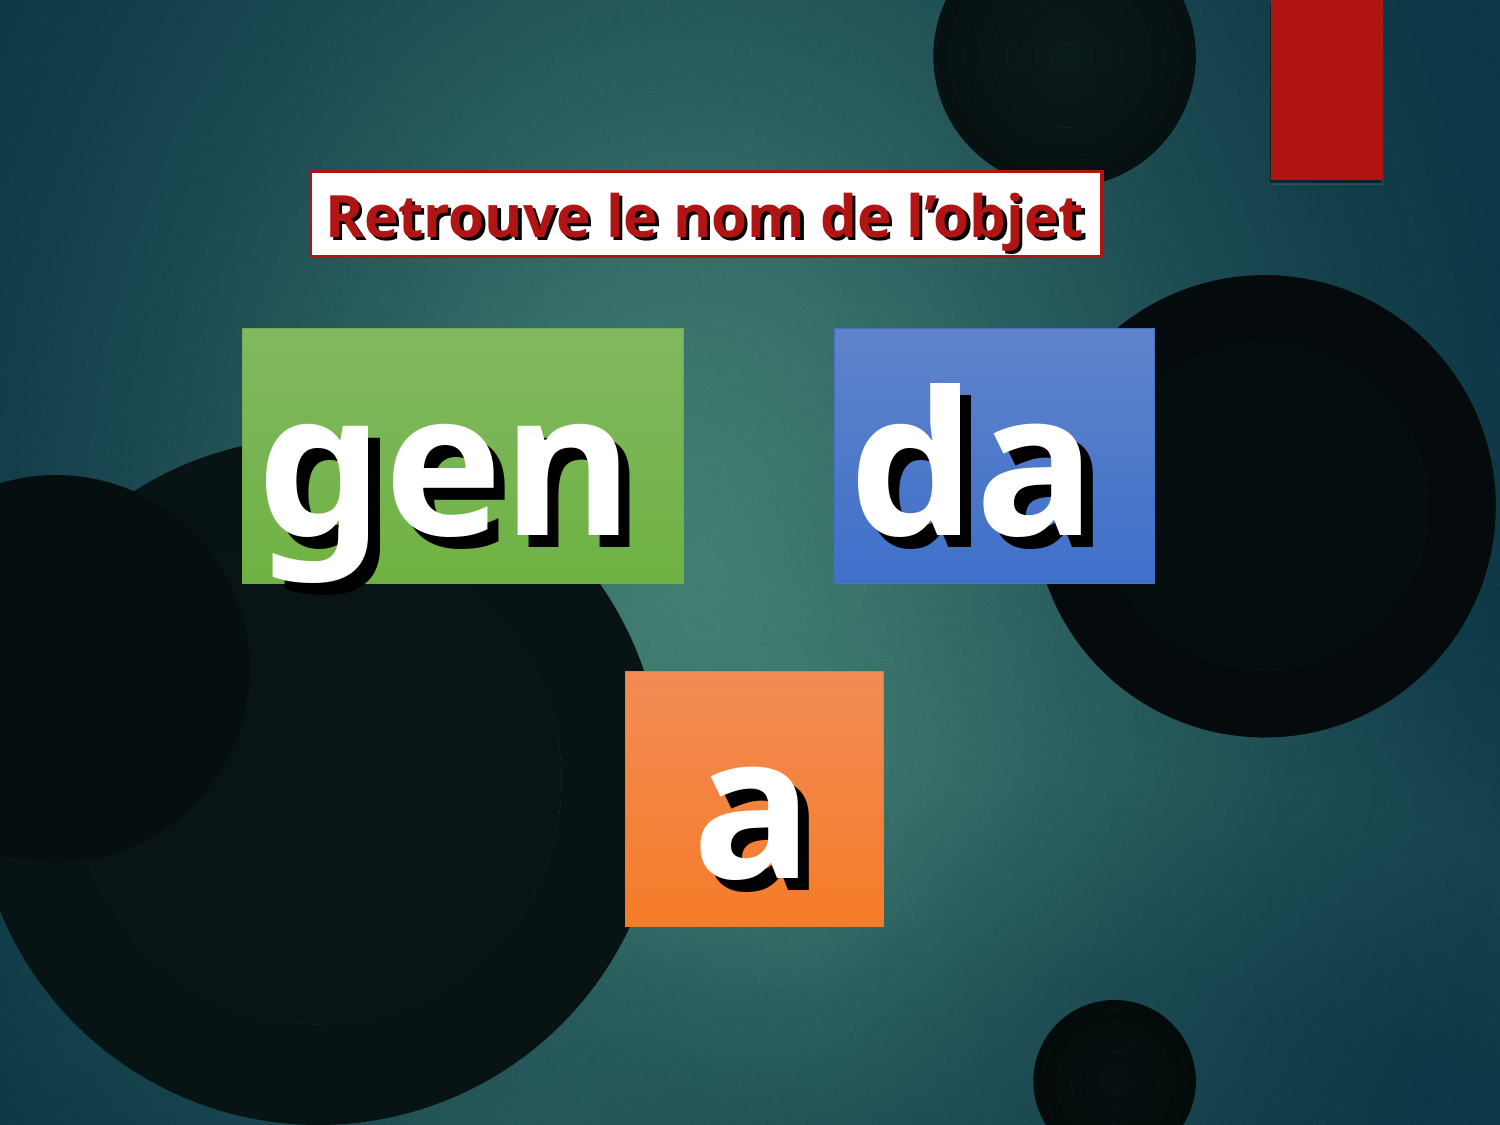

Retrouve le nom de l’objet
gen
da
 a